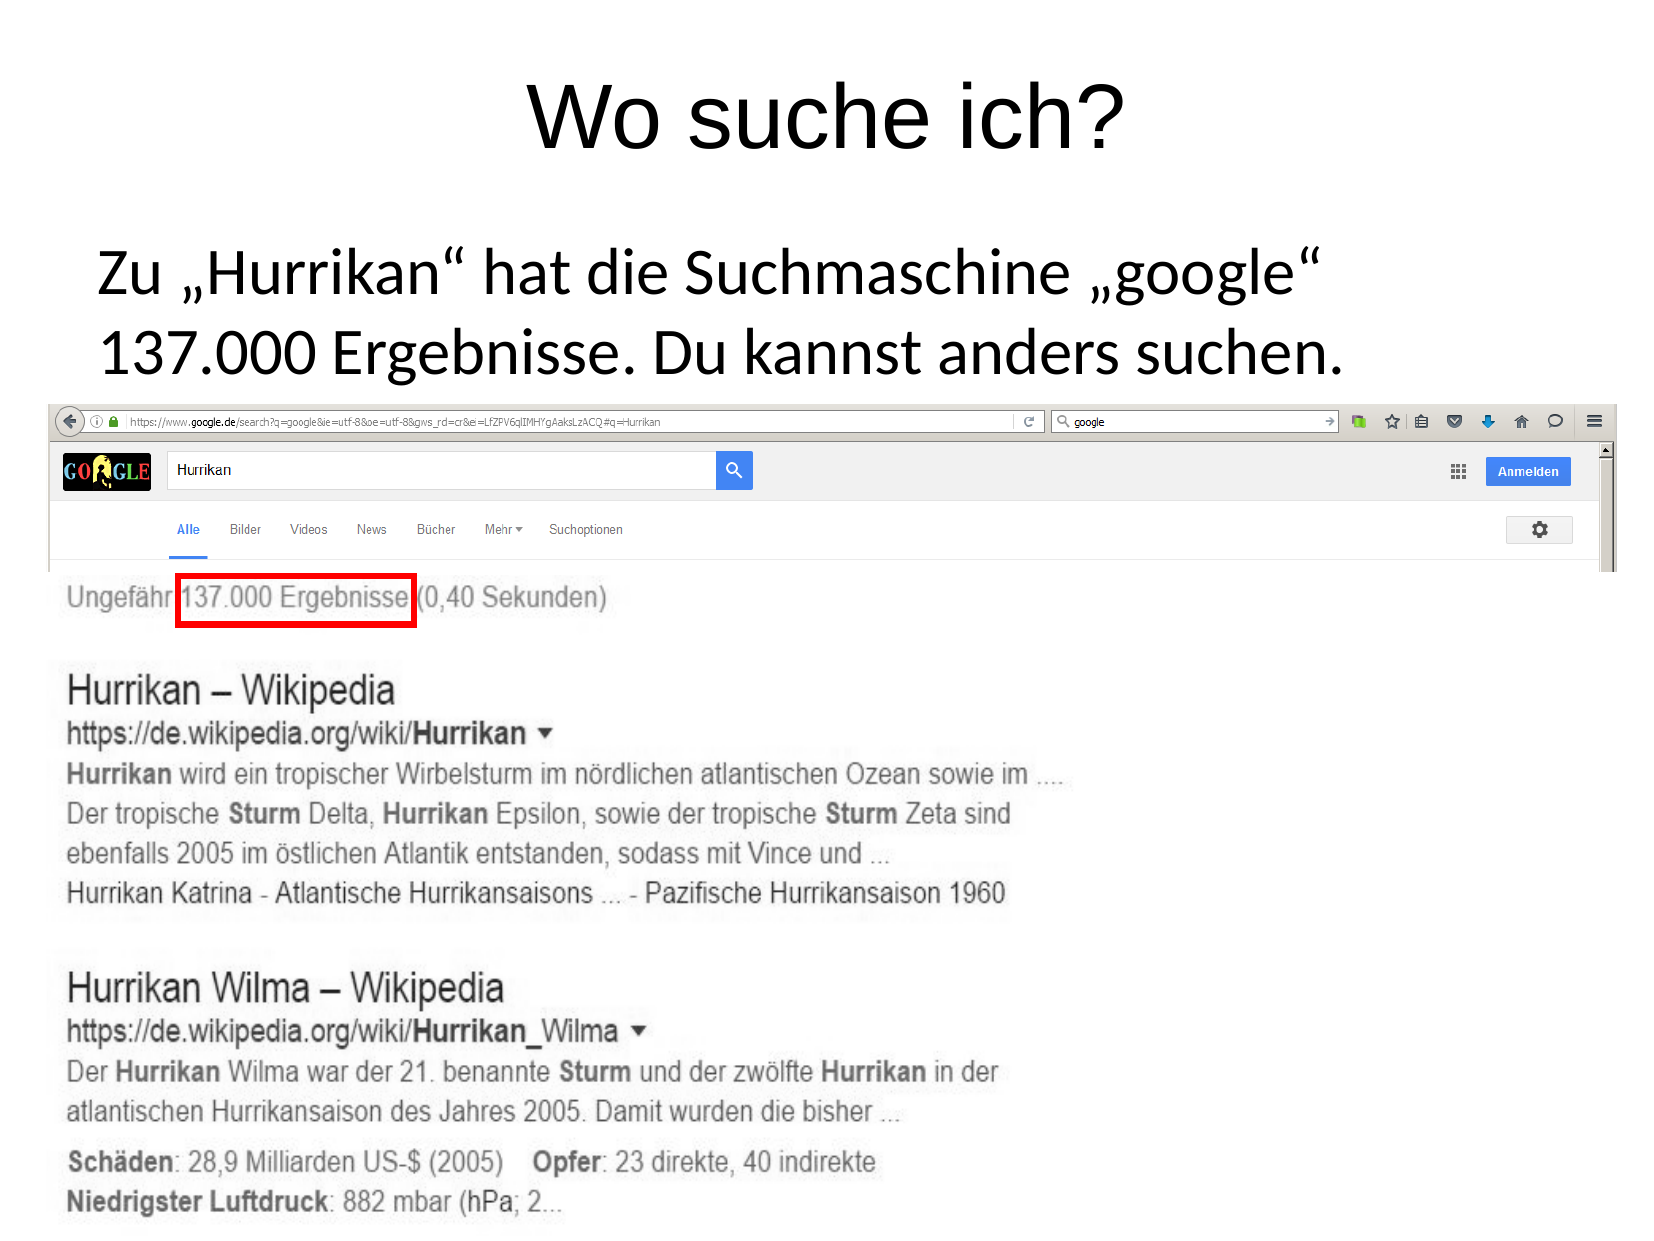

Wo suche ich?
Zu „Hurrikan“ hat die Suchmaschine „google“ 137.000 Ergebnisse. Du kannst anders suchen.